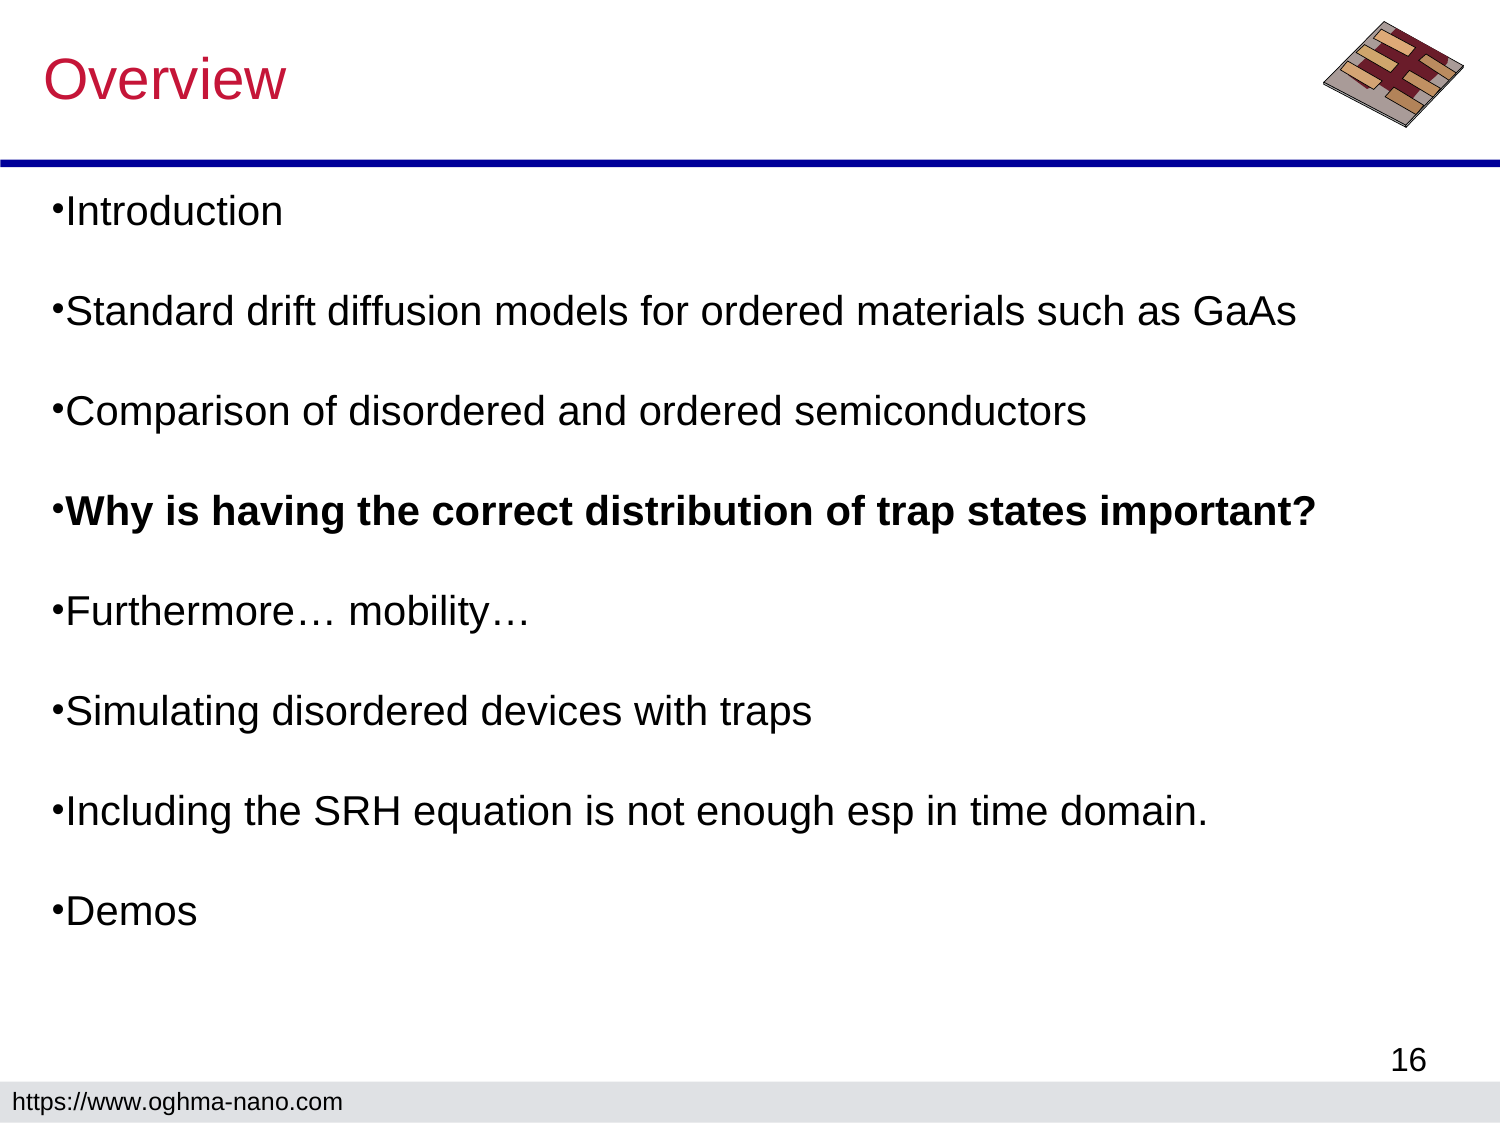

# Overview
Introduction
Standard drift diffusion models for ordered materials such as GaAs
Comparison of disordered and ordered semiconductors
Why is having the correct distribution of trap states important?
Furthermore… mobility…
Simulating disordered devices with traps
Including the SRH equation is not enough esp in time domain.
Demos